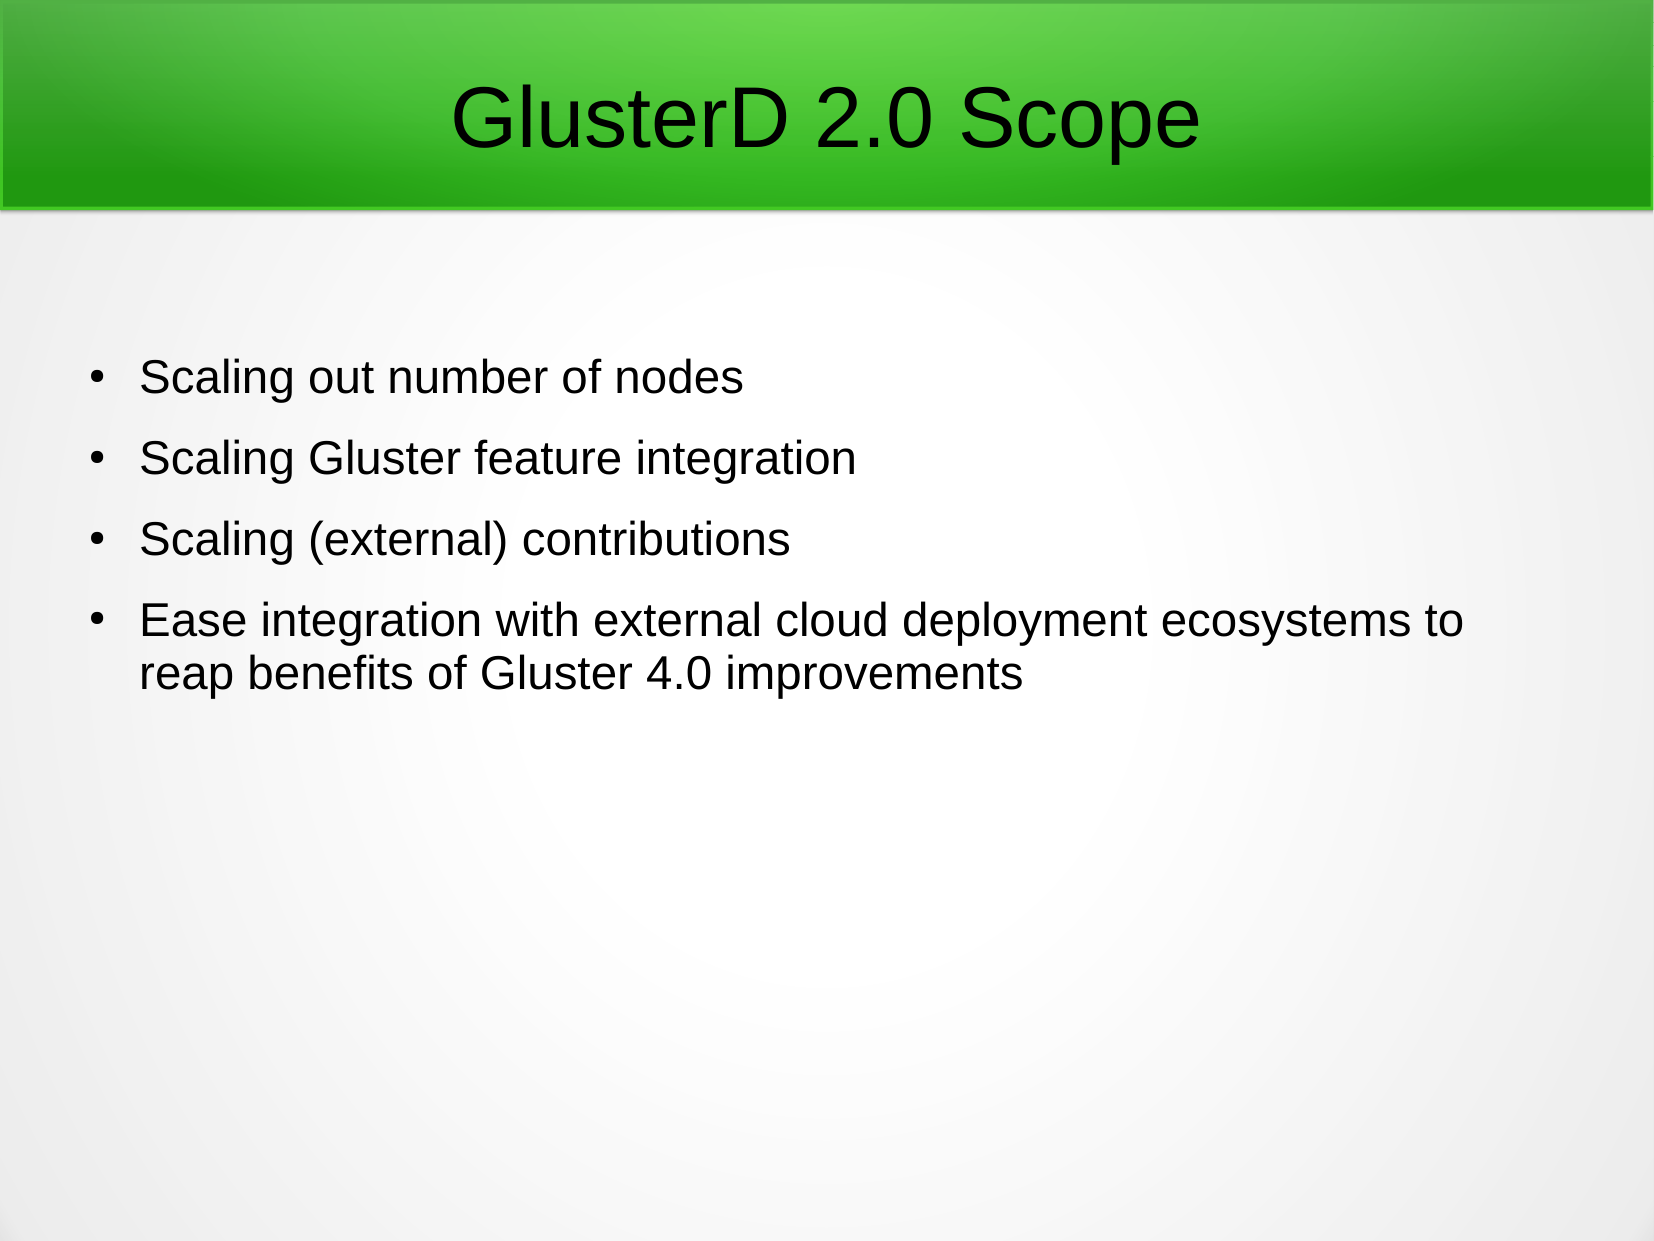

# GlusterD 2.0 Scope
Scaling out number of nodes
Scaling Gluster feature integration
Scaling (external) contributions
Ease integration with external cloud deployment ecosystems to reap benefits of Gluster 4.0 improvements